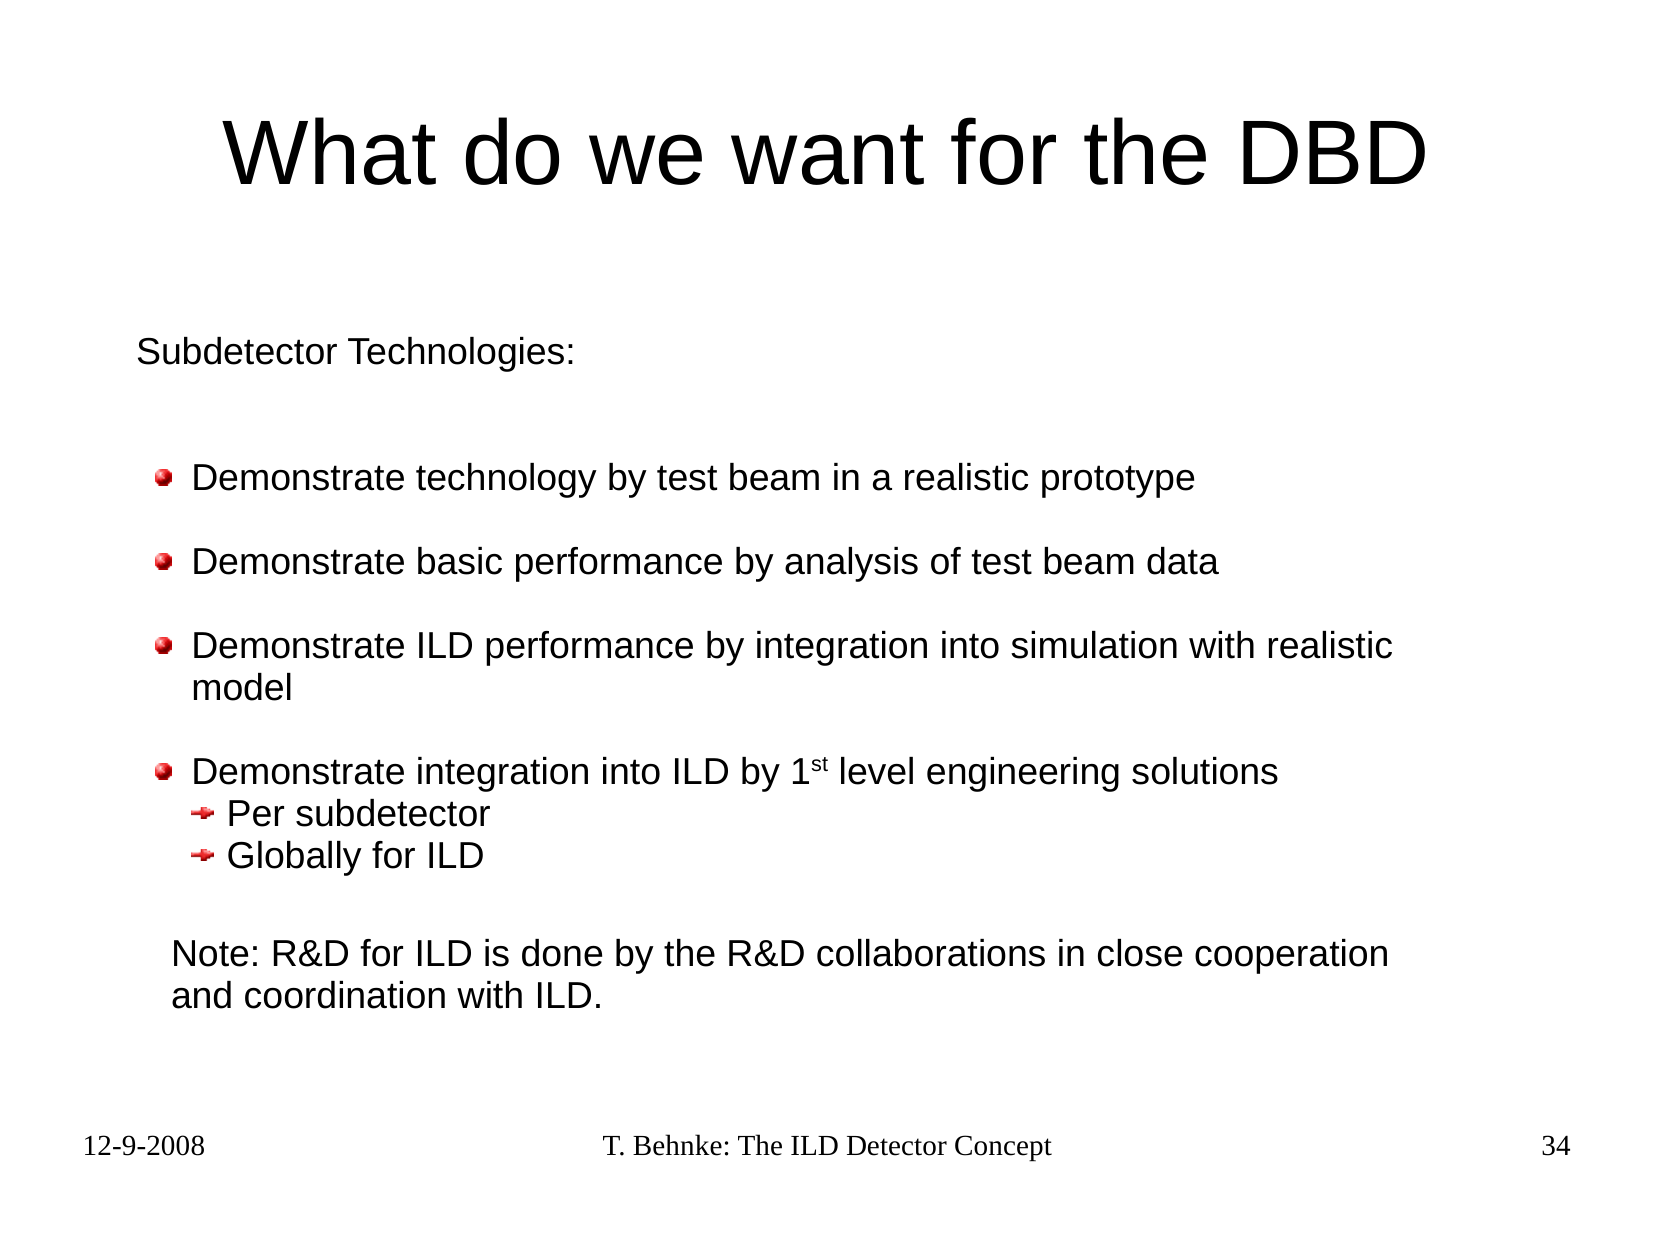

# What do we want for the DBD
Subdetector Technologies:
Demonstrate technology by test beam in a realistic prototype
Demonstrate basic performance by analysis of test beam data
Demonstrate ILD performance by integration into simulation with realistic
model
Demonstrate integration into ILD by 1st level engineering solutions
Per subdetector
Globally for ILD
Note: R&D for ILD is done by the R&D collaborations in close cooperation
and coordination with ILD.
12-9-2008
T. Behnke: The ILD Detector Concept
34